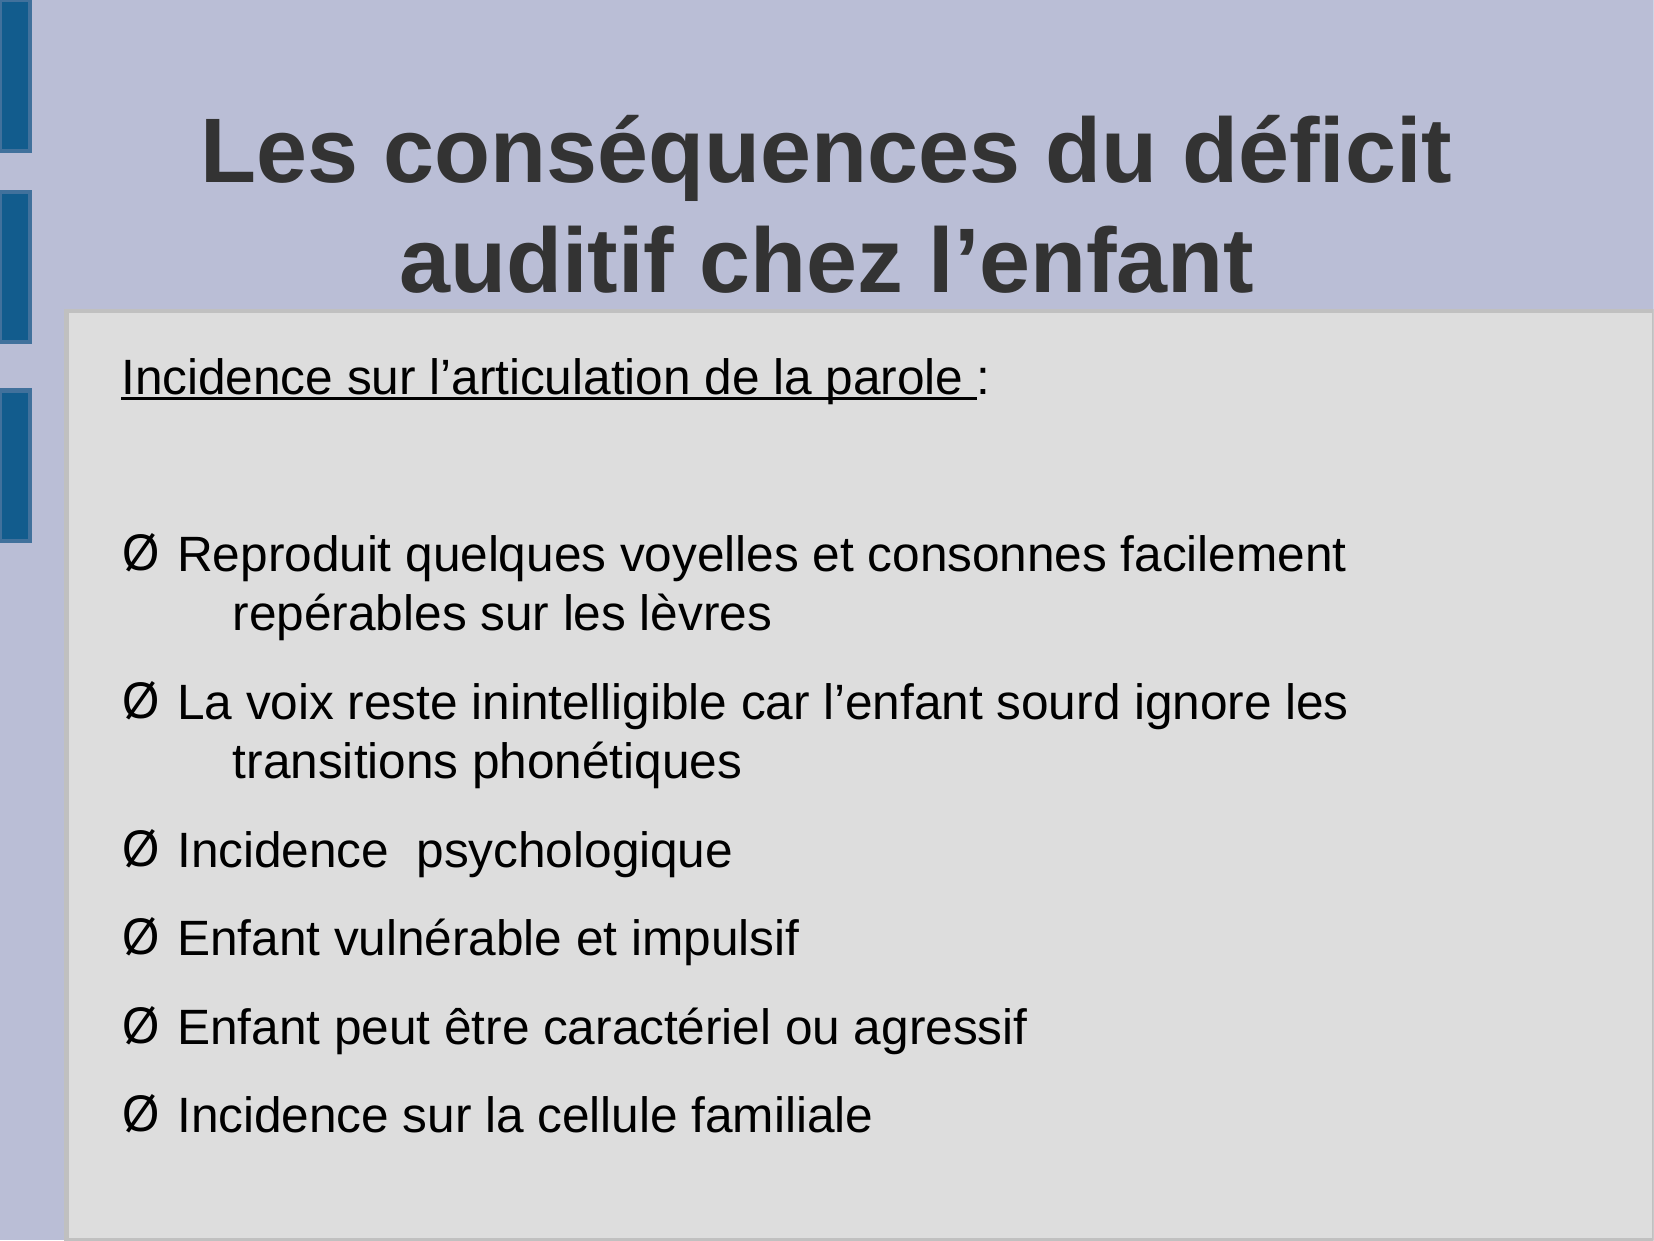

# Les conséquences du déficit auditif chez l’enfant
Incidence sur l’articulation de la parole :
Reproduit quelques voyelles et consonnes facilement repérables sur les lèvres
La voix reste inintelligible car l’enfant sourd ignore les transitions phonétiques
Incidence psychologique
Enfant vulnérable et impulsif
Enfant peut être caractériel ou agressif
Incidence sur la cellule familiale